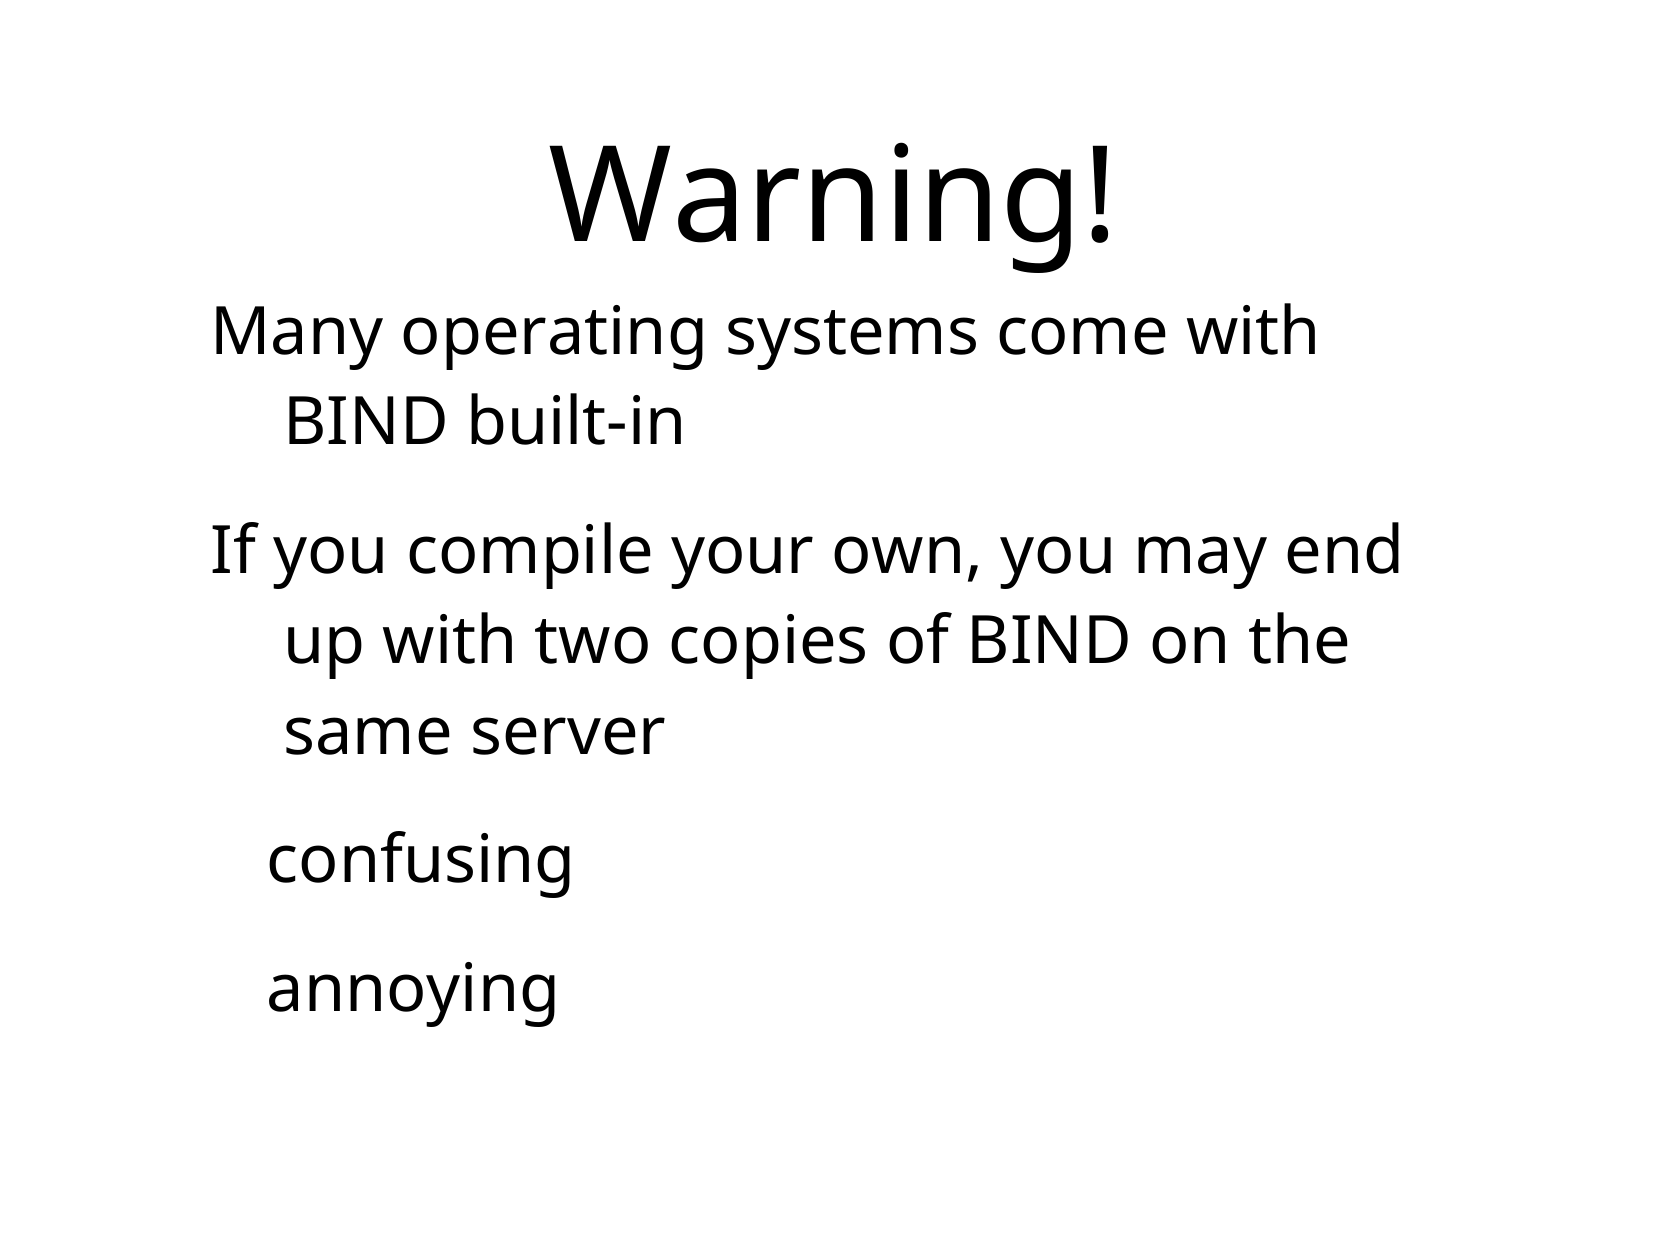

# Warning!
Many operating systems come with BIND built-in
If you compile your own, you may end up with two copies of BIND on the same server
confusing
annoying